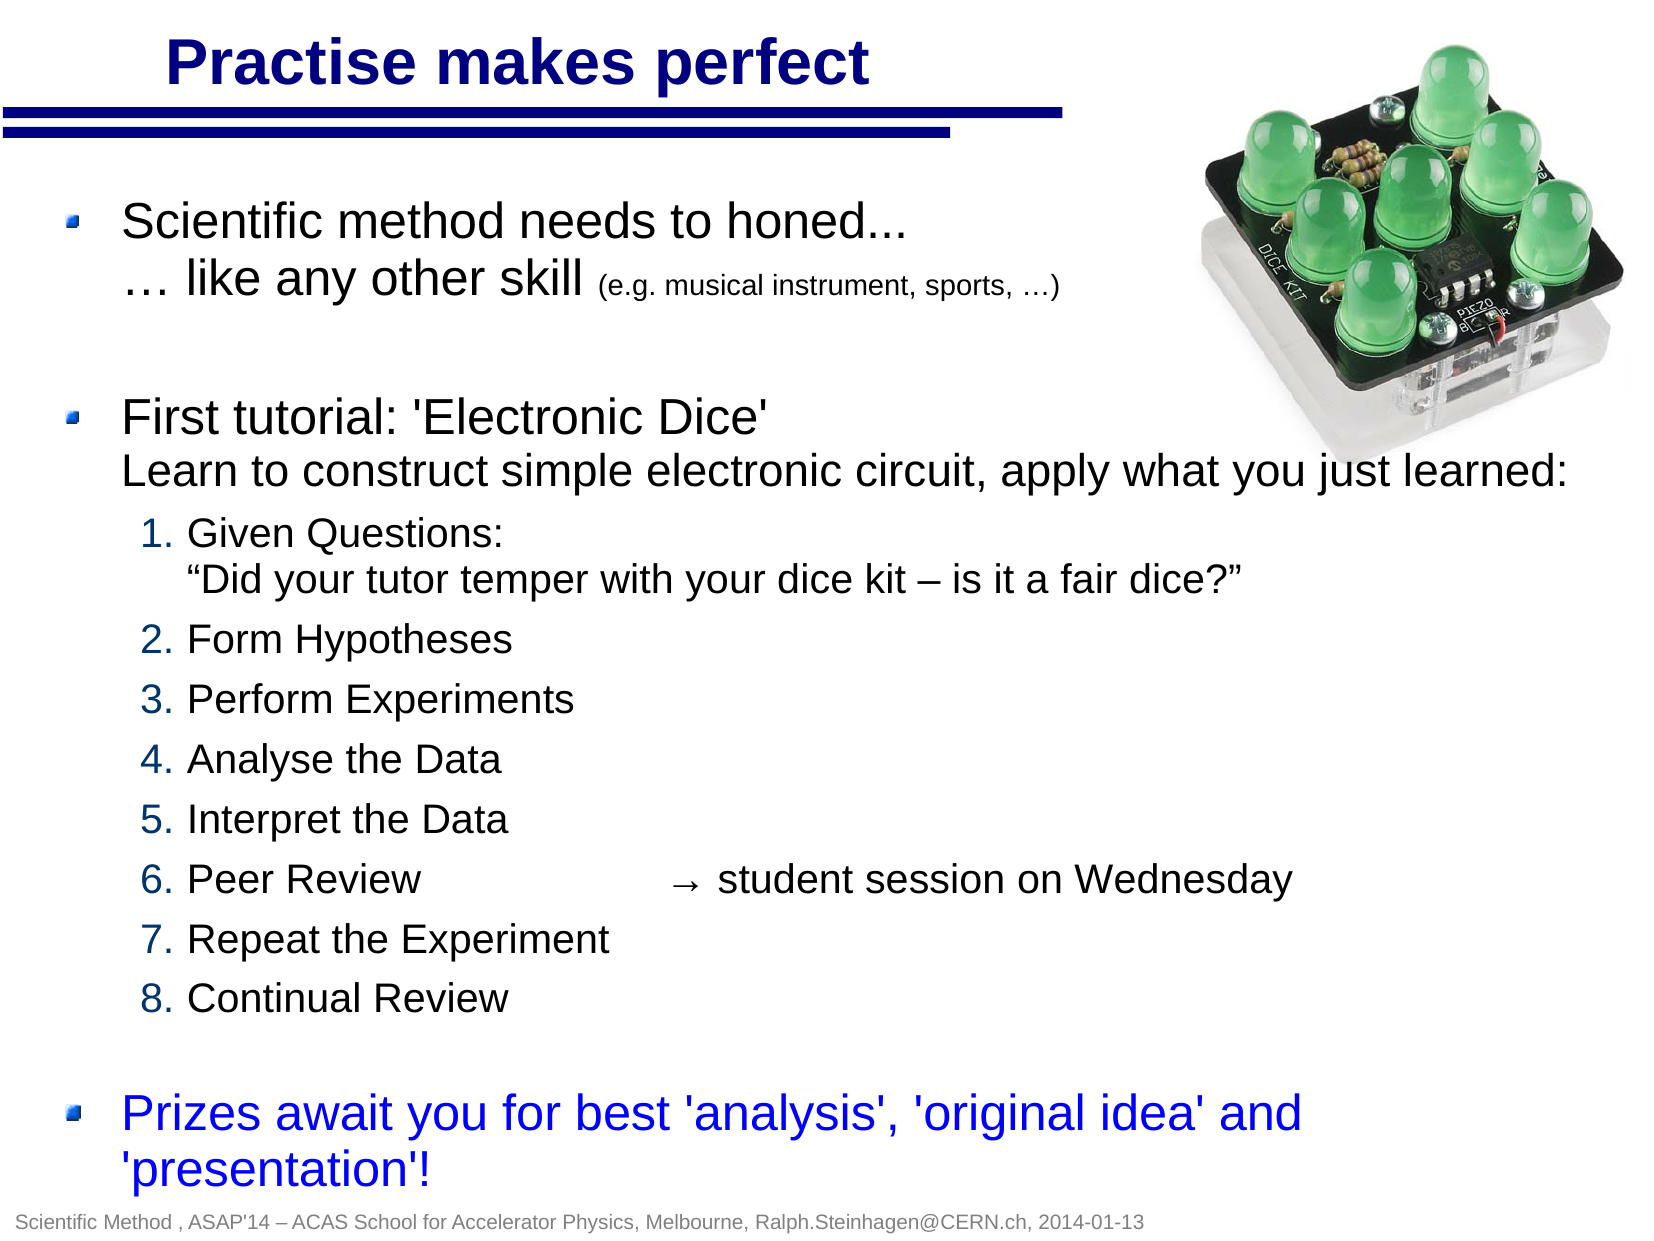

# Practise makes perfect
Scientific method needs to honed...					 … like any other skill (e.g. musical instrument, sports, …)
First tutorial: 'Electronic Dice' 						 Learn to construct simple electronic circuit, apply what you just learned:
Given Questions:								“Did your tutor temper with your dice kit – is it a fair dice?”
Form Hypotheses
Perform Experiments
Analyse the Data
Interpret the Data
Peer Review		→ student session on Wednesday
Repeat the Experiment
Continual Review
Prizes await you for best 'analysis', 'original idea' and 'presentation'!